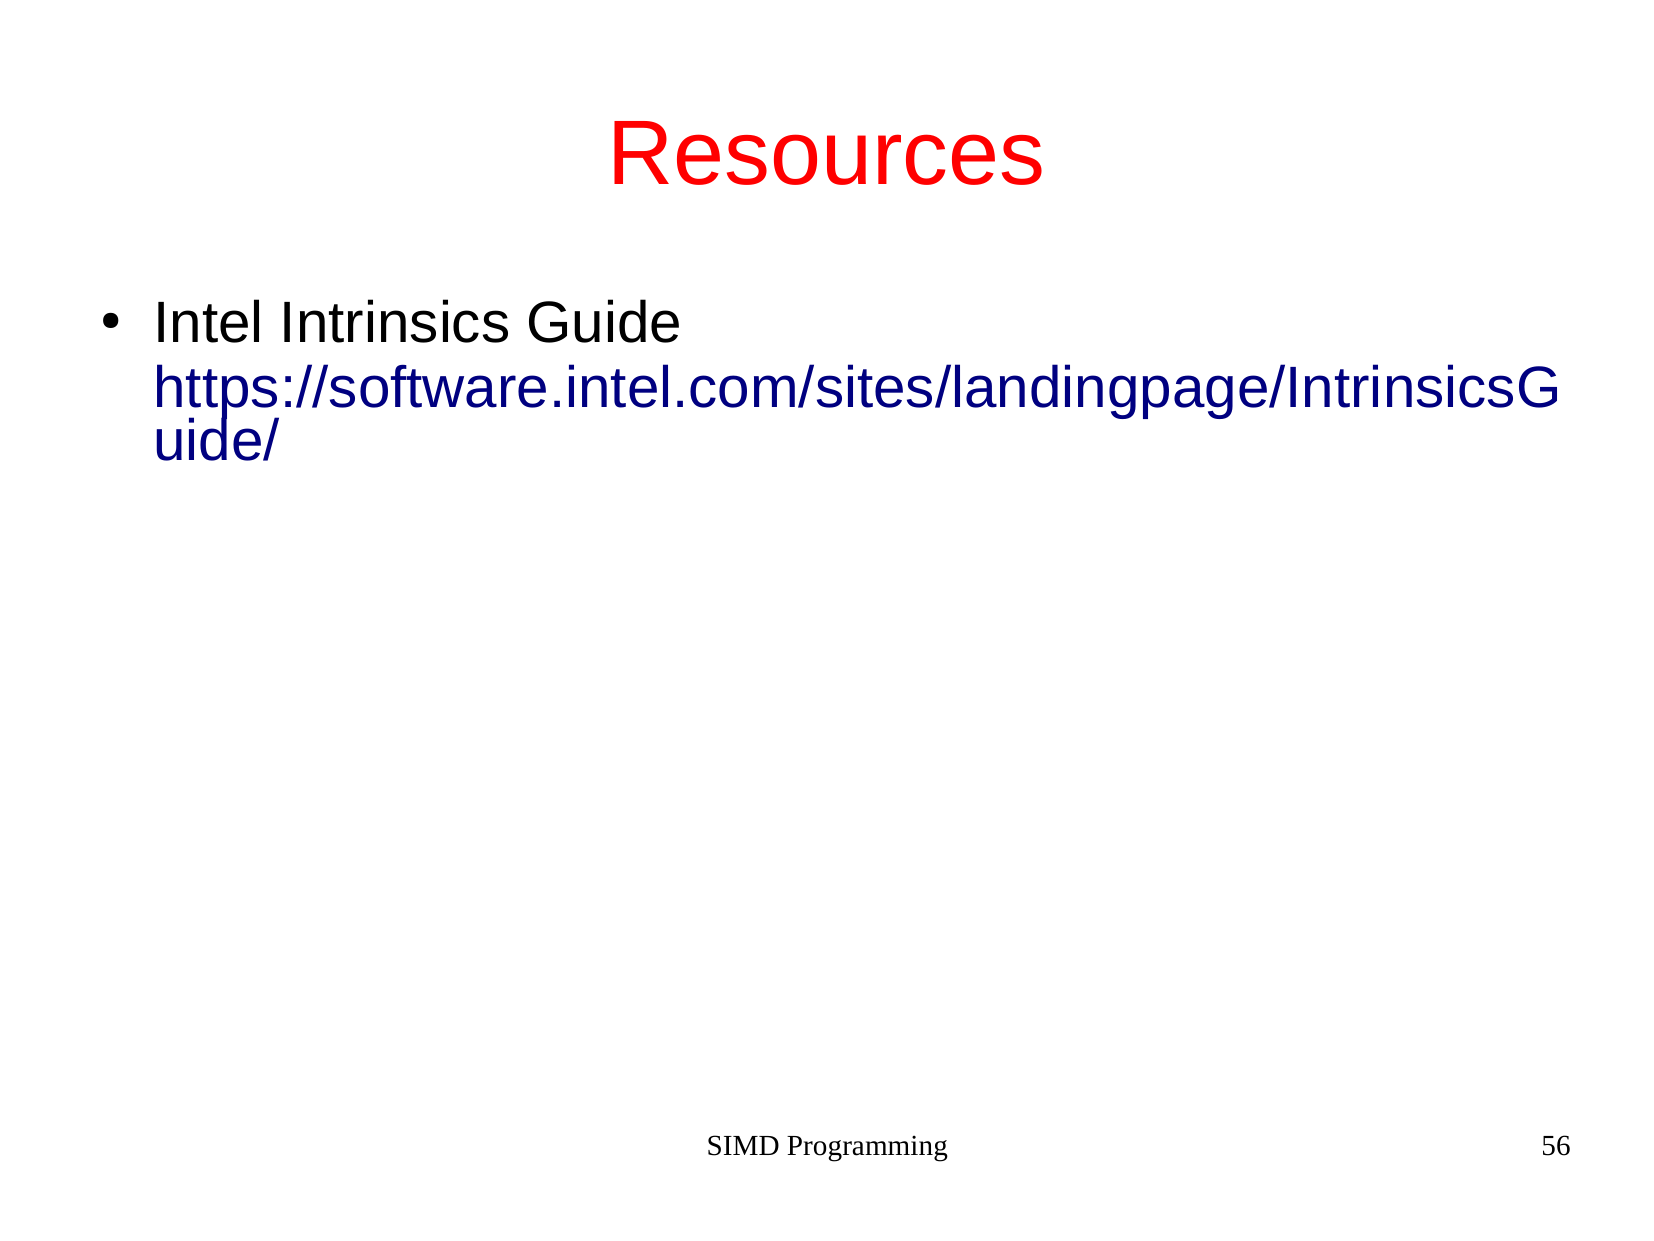

# Resources
Intel Intrinsics Guide
https://software.intel.com/sites/landingpage/IntrinsicsGuide/
SIMD Programming
56